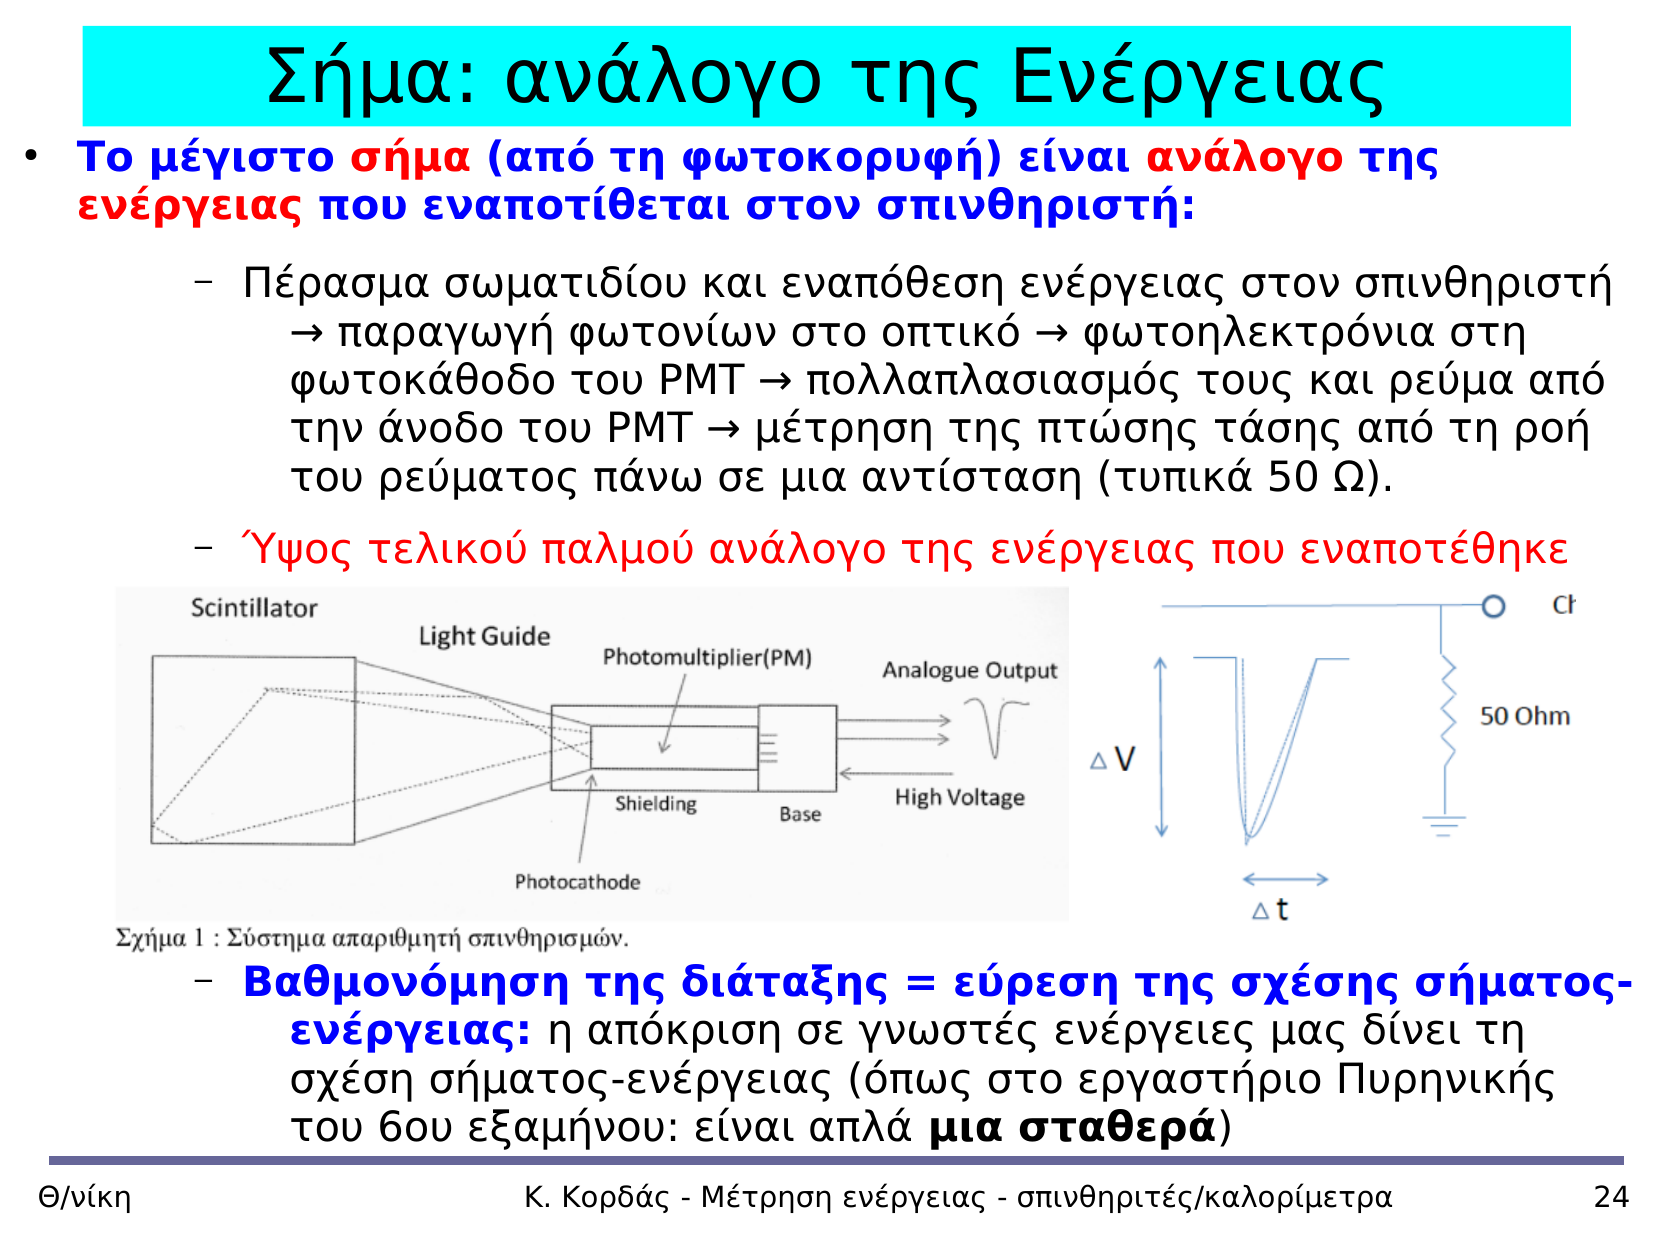

# Σήμα: ανάλογο της Ενέργειας
Το μέγιστο σήμα (από τη φωτοκορυφή) είναι ανάλογο της ενέργειας που εναποτίθεται στον σπινθηριστή:
Πέρασμα σωματιδίου και εναπόθεση ενέργειας στον σπινθηριστή → παραγωγή φωτονίων στο οπτικό → φωτοηλεκτρόνια στη φωτοκάθοδο του PMT → πολλαπλασιασμός τους και ρεύμα από την άνοδο του PMT → μέτρηση της πτώσης τάσης από τη ροή του ρεύματος πάνω σε μια αντίσταση (τυπικά 50 Ω).
Ύψος τελικού παλμού ανάλογο της ενέργειας που εναποτέθηκε
Βαθμονόμηση της διάταξης = εύρεση της σχέσης σήματος-ενέργειας: η απόκριση σε γνωστές ενέργειες μας δίνει τη σχέση σήματος-ενέργειας (όπως στο εργαστήριο Πυρηνικής του 6ου εξαμήνου: είναι απλά μια σταθερά)
Θ/νίκη
Κ. Κορδάς - Μέτρηση ενέργειας - σπινθηριτές/καλορίμετρα
24